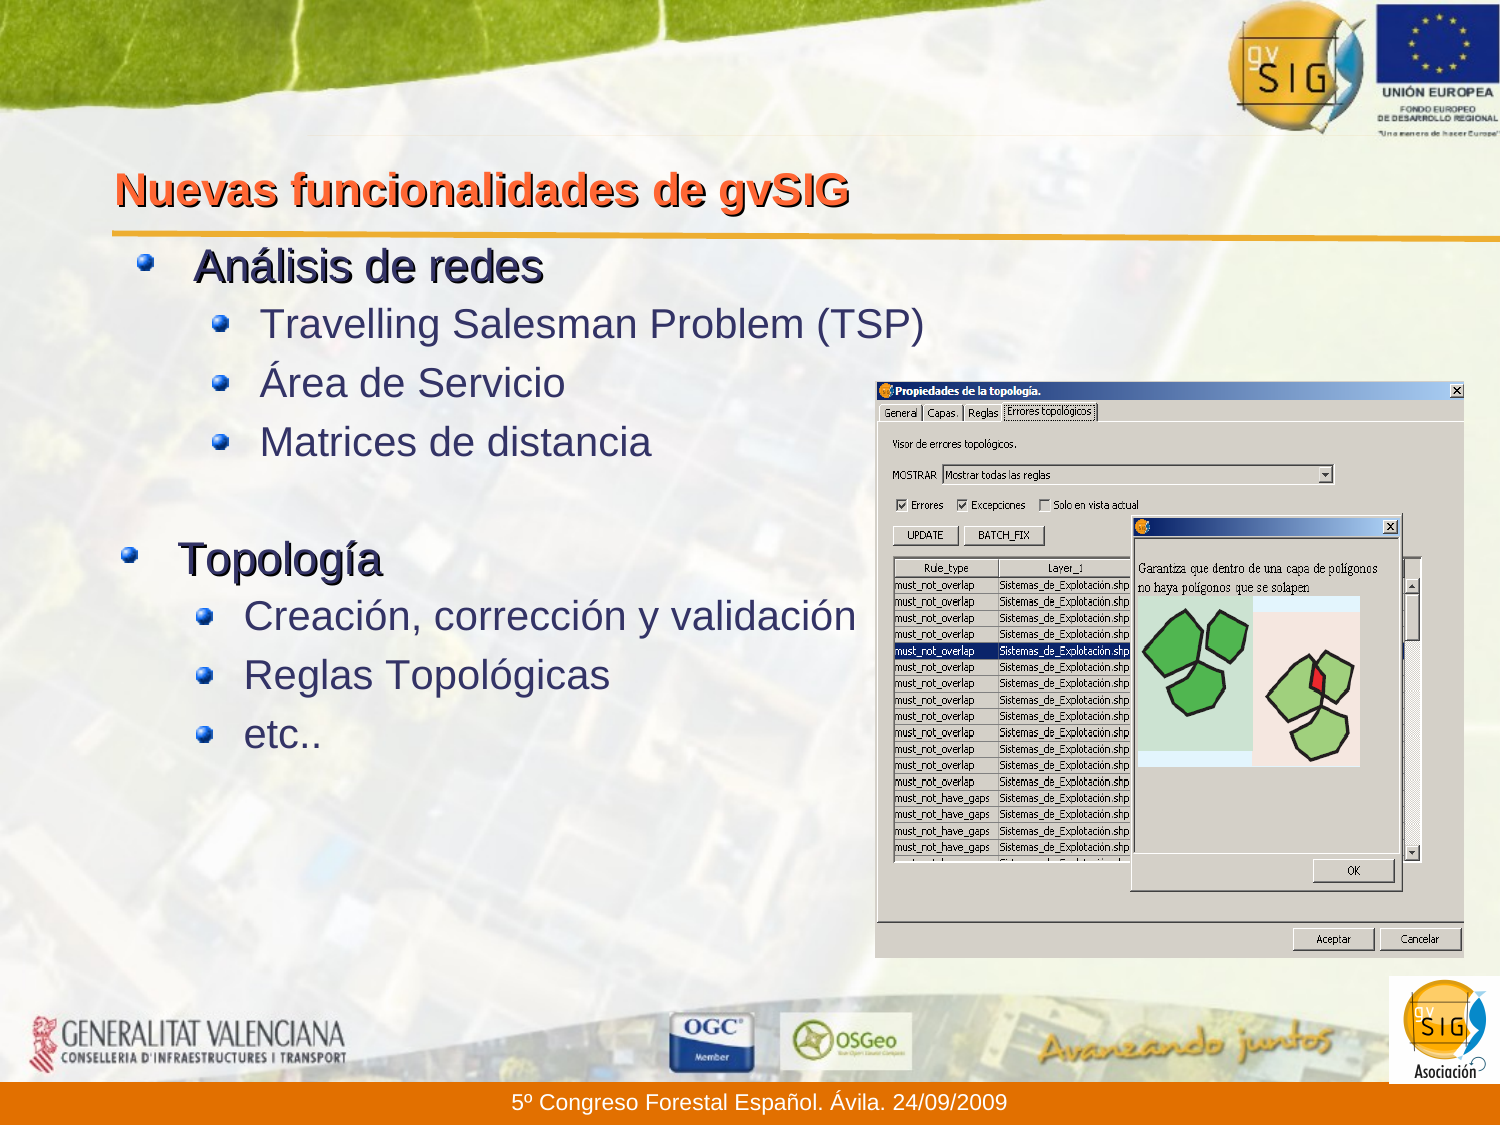

#
Nuevas funcionalidades de gvSIG
Análisis de redes
Travelling Salesman Problem (TSP)
Área de Servicio
Matrices de distancia
Topología
Creación, corrección y validación
Reglas Topológicas
etc..